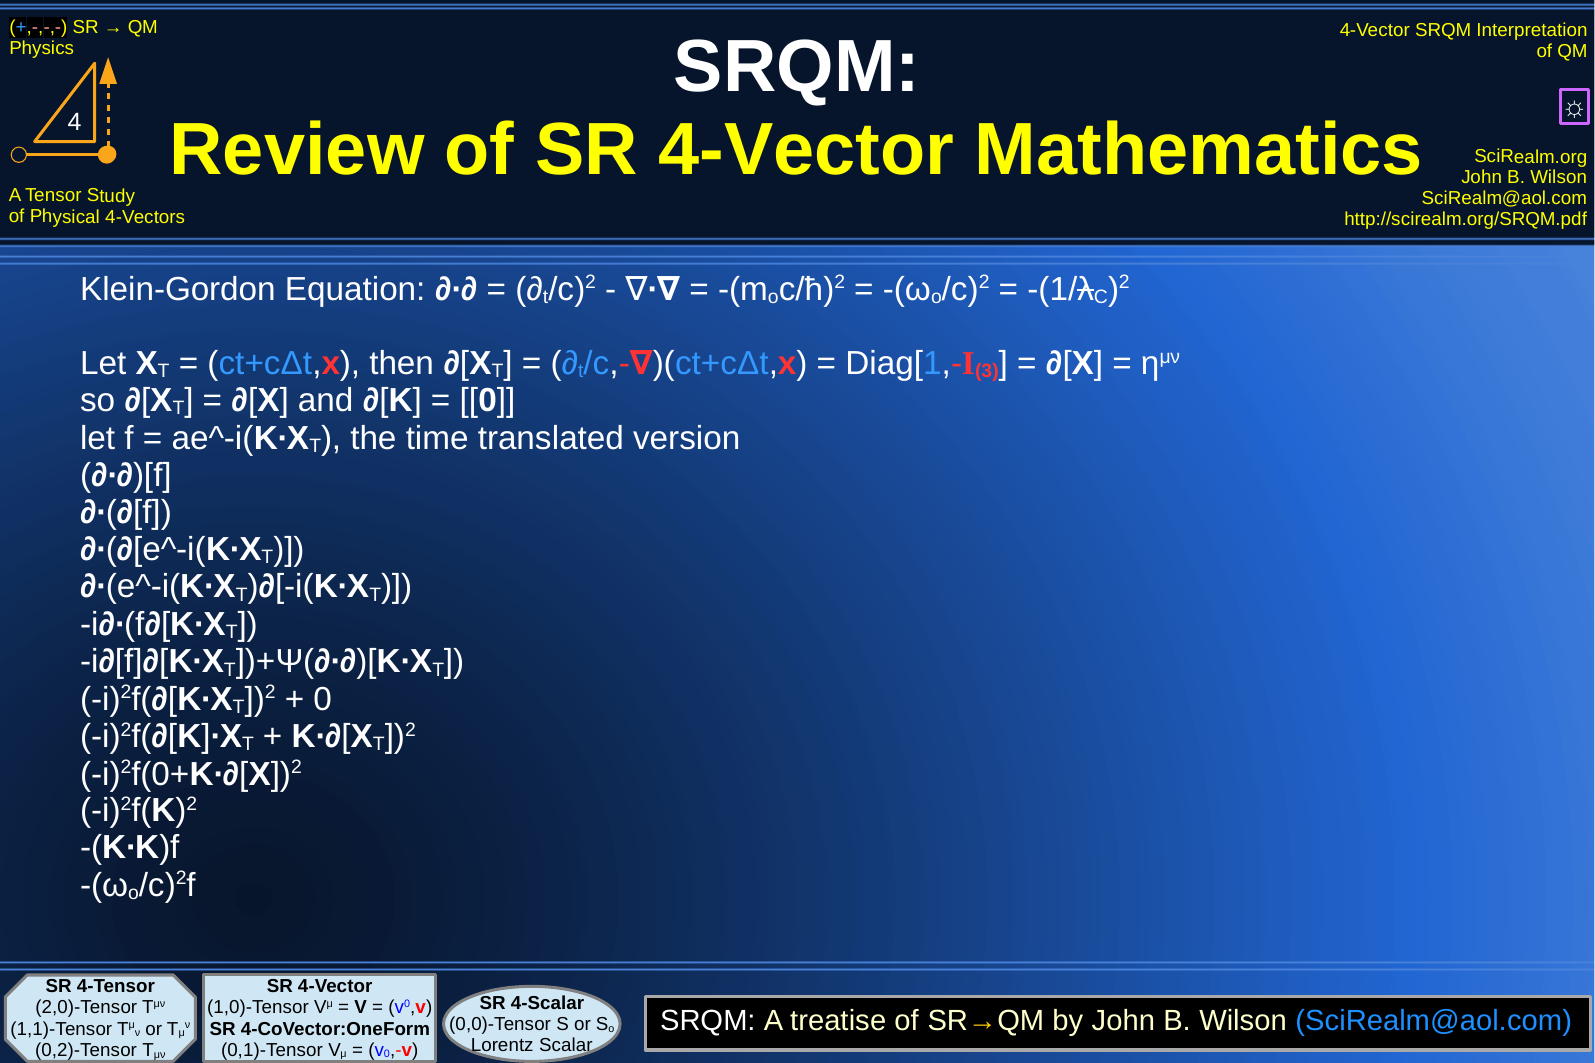

(+,-,-,-) SR → QM
Physics
A Tensor Study
of Physical 4-Vectors
4-Vector SRQM Interpretation
of QM
SciRealm.org
John B. Wilson
SciRealm@aol.com
http://scirealm.org/SRQM.pdf
SRQM:
Review of SR 4-Vector Mathematics
4
☼
# Klein-Gordon Equation: ∂∙∂ = (∂t/c)2 - ∇∙∇ = -(moc/ħ)2 = -(ωo/c)2 = -(1/λC)2 Let XT = (ct+cΔt,x), then ∂[XT] = (∂t/c,-∇)(ct+cΔt,x) = Diag[1,-I(3)] = ∂[X] = ημν so ∂[XT] = ∂[X] and ∂[K] = [[0]] let f = ae^-i(K∙XT), the time translated version (∂∙∂)[f] ∂∙(∂[f]) ∂∙(∂[e^-i(K∙XT)]) ∂∙(e^-i(K∙XT)∂[-i(K∙XT)]) -i∂∙(f∂[K∙XT]) -i∂[f]∂[K∙XT])+Ψ(∂∙∂)[K∙XT]) (-i)2f(∂[K∙XT])2 + 0 (-i)2f(∂[K]∙XT + K∙∂[XT])2 (-i)2f(0+K∙∂[X])2 (-i)2f(K)2 -(K∙K)f -(ωo/c)2f
SR 4-Tensor
(2,0)-Tensor Tμν
(1,1)-Tensor Tμν or Tμν
(0,2)-Tensor Tμν
SR 4-Vector
(1,0)-Tensor Vμ = V = (v0,v)
SR 4-CoVector:OneForm
(0,1)-Tensor Vμ = (v0,-v)
SR 4-Scalar
(0,0)-Tensor S or So
Lorentz Scalar
SRQM: A treatise of SR→QM by John B. Wilson (SciRealm@aol.com)